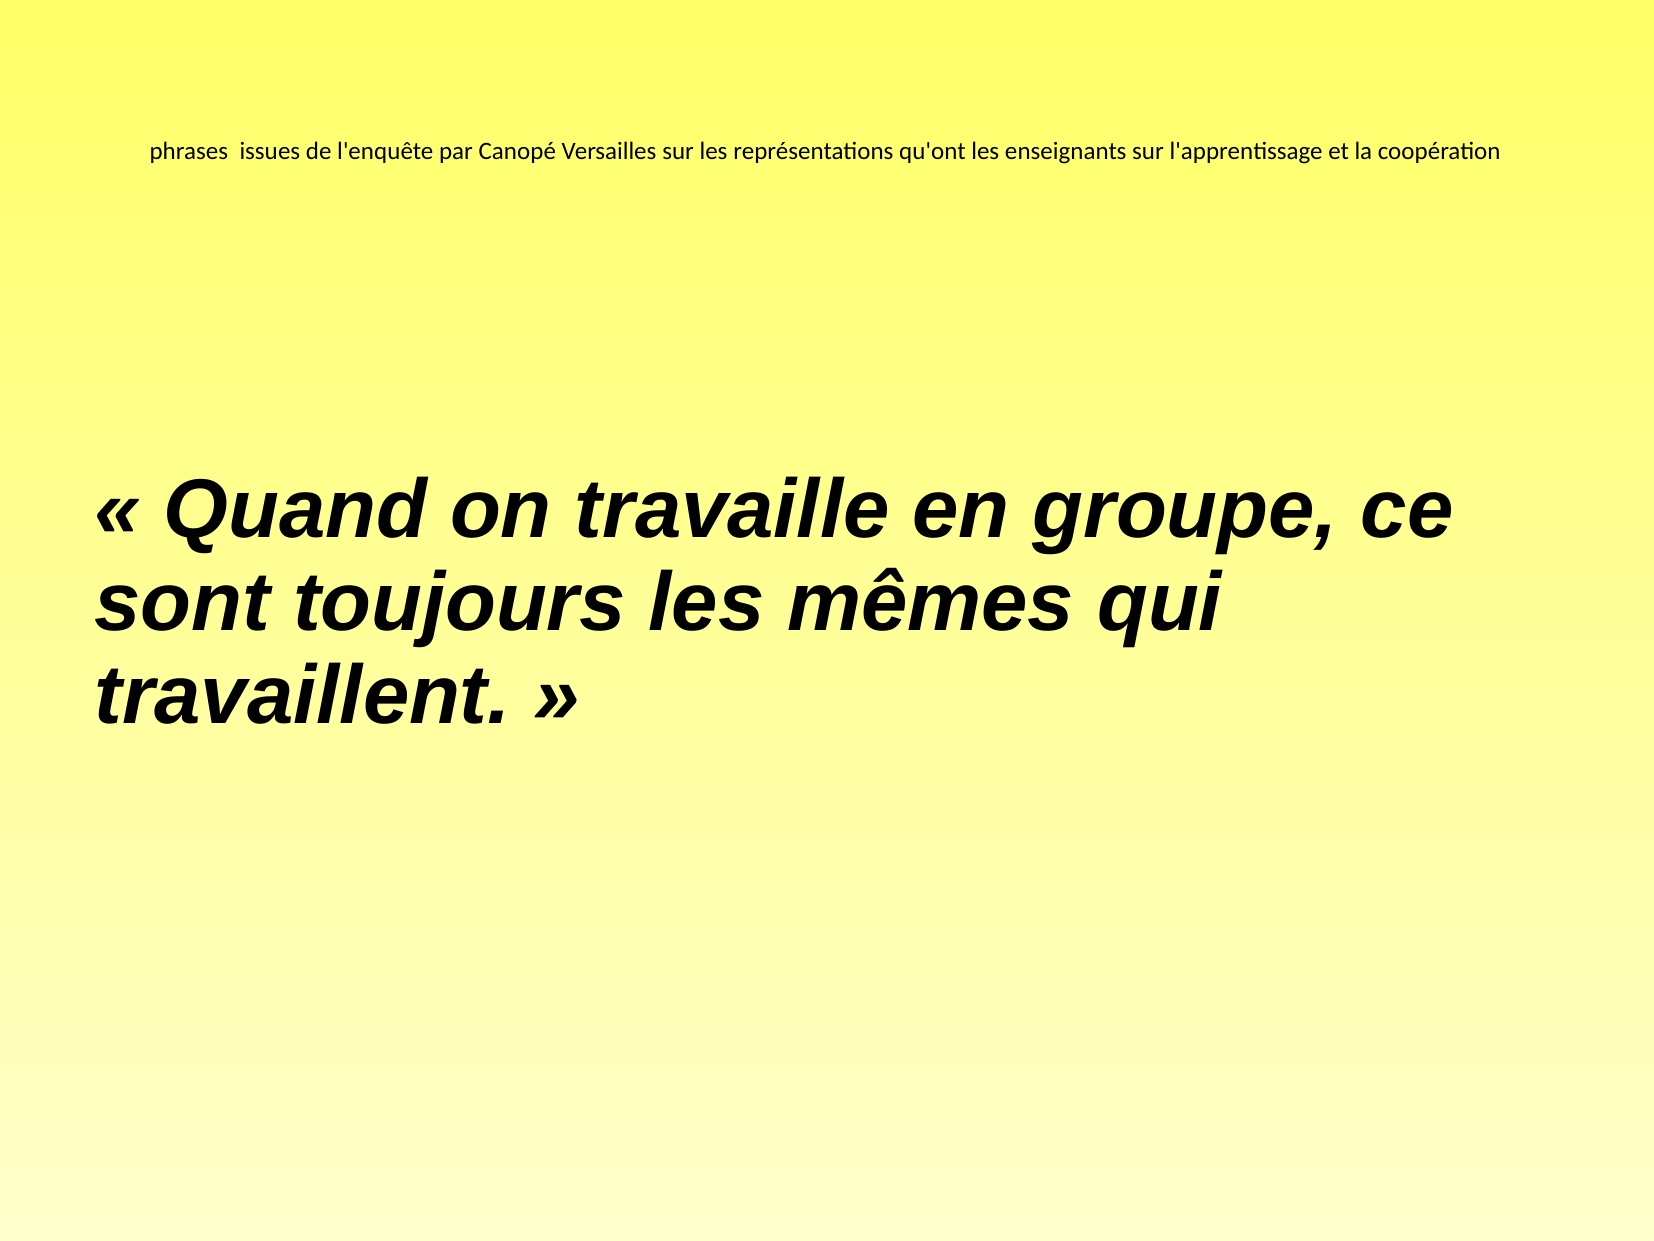

# phrases issues de l'enquête par Canopé Versailles sur les représentations qu'ont les enseignants sur l'apprentissage et la coopération
« Quand on travaille en groupe, ce sont toujours les mêmes qui travaillent. »